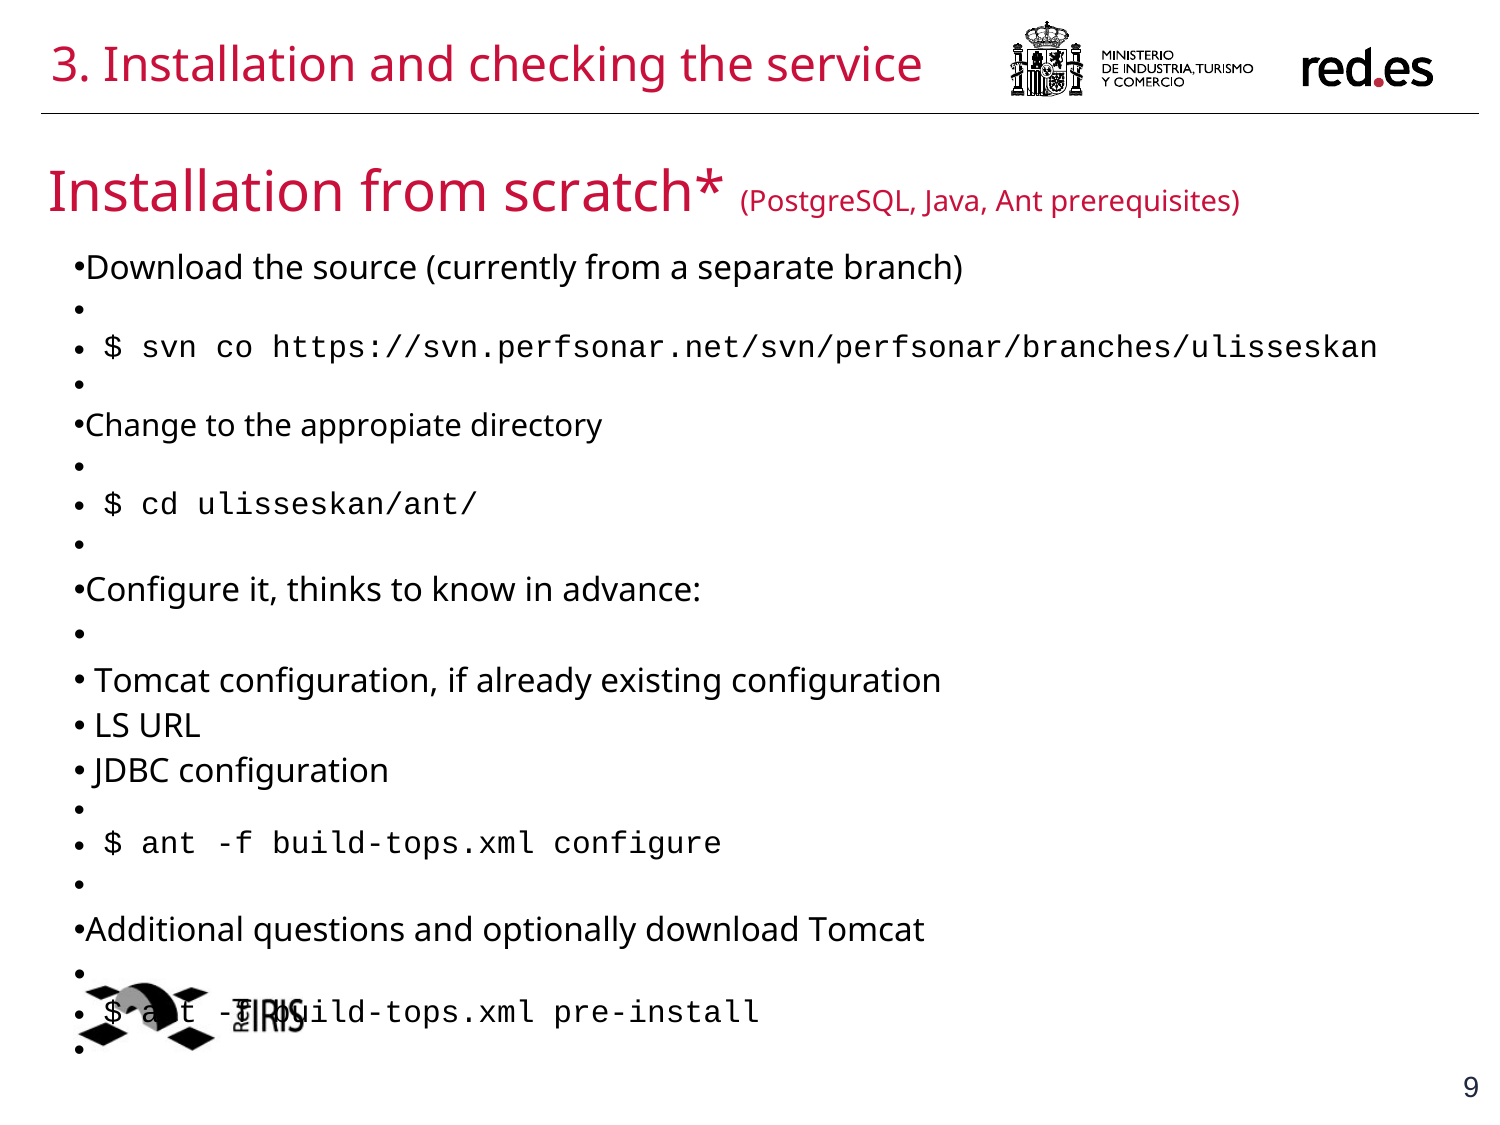

3. Installation and checking the service
Installation from scratch* (PostgreSQL, Java, Ant prerequisites)
Download the source (currently from a separate branch)
 $ svn co https://svn.perfsonar.net/svn/perfsonar/branches/ulisseskan
Change to the appropiate directory
 $ cd ulisseskan/ant/
Configure it, thinks to know in advance:
 Tomcat configuration, if already existing configuration
 LS URL
 JDBC configuration
 $ ant -f build-tops.xml configure
Additional questions and optionally download Tomcat
 $ ant -f build-tops.xml pre-install
#
9